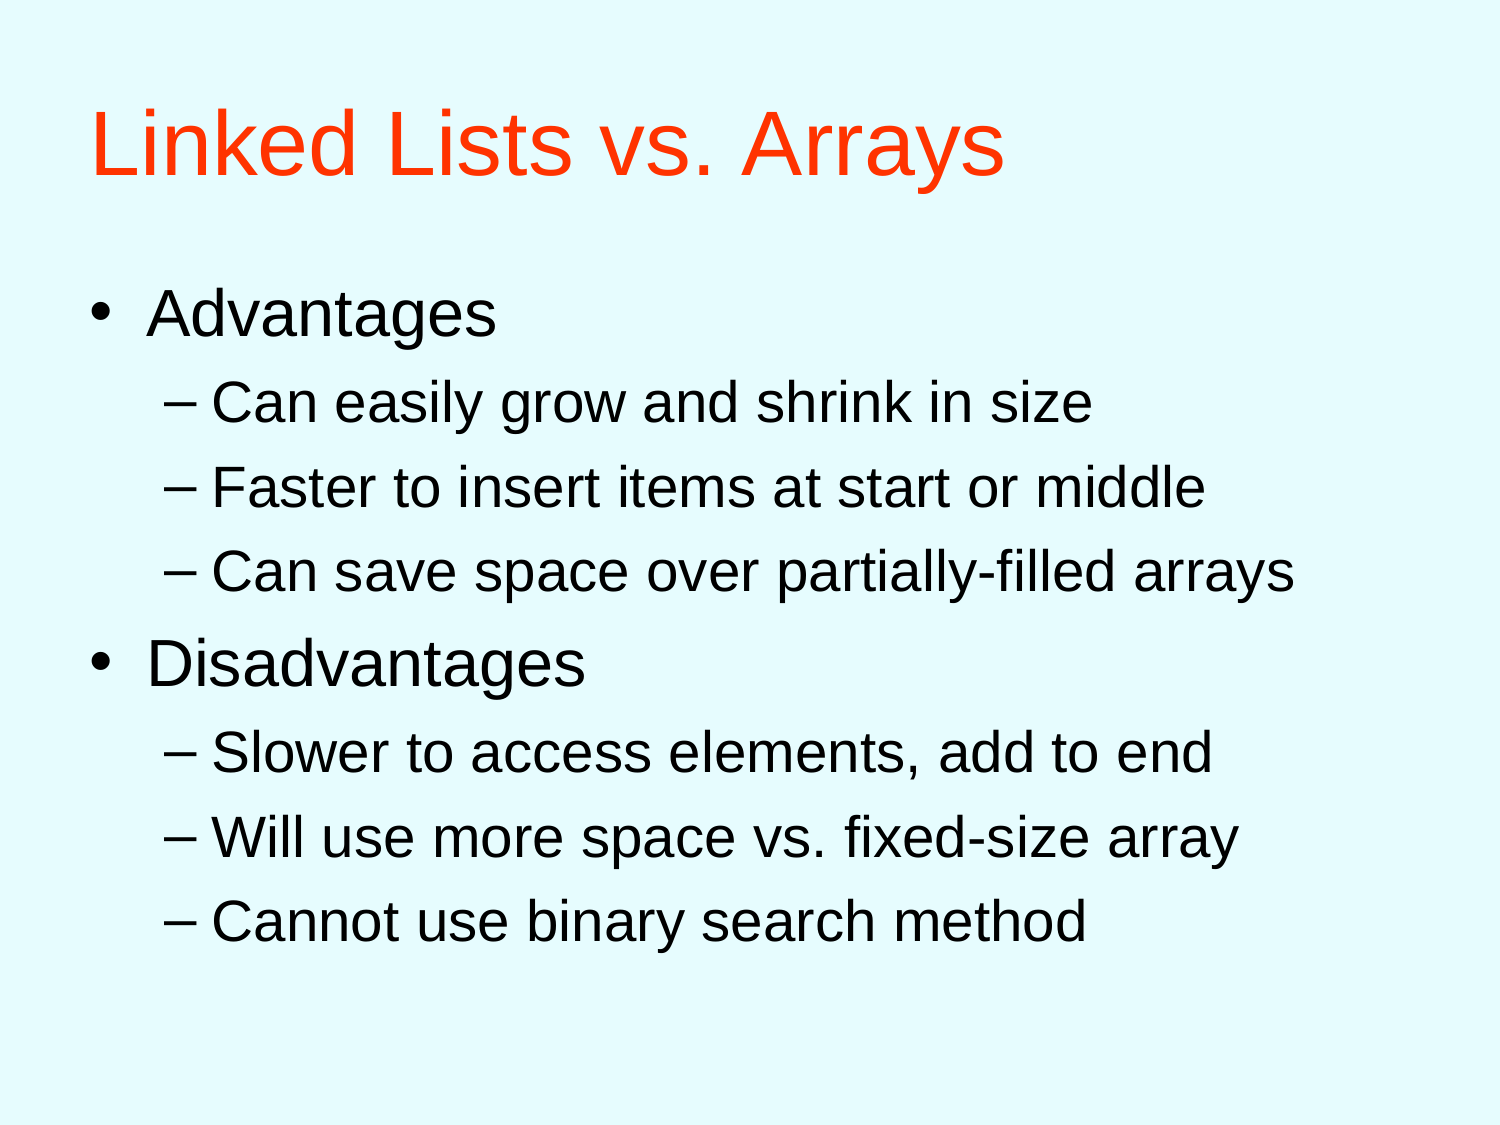

# Linked Lists vs. Arrays
Advantages
Can easily grow and shrink in size
Faster to insert items at start or middle
Can save space over partially-filled arrays
Disadvantages
Slower to access elements, add to end
Will use more space vs. fixed-size array
Cannot use binary search method